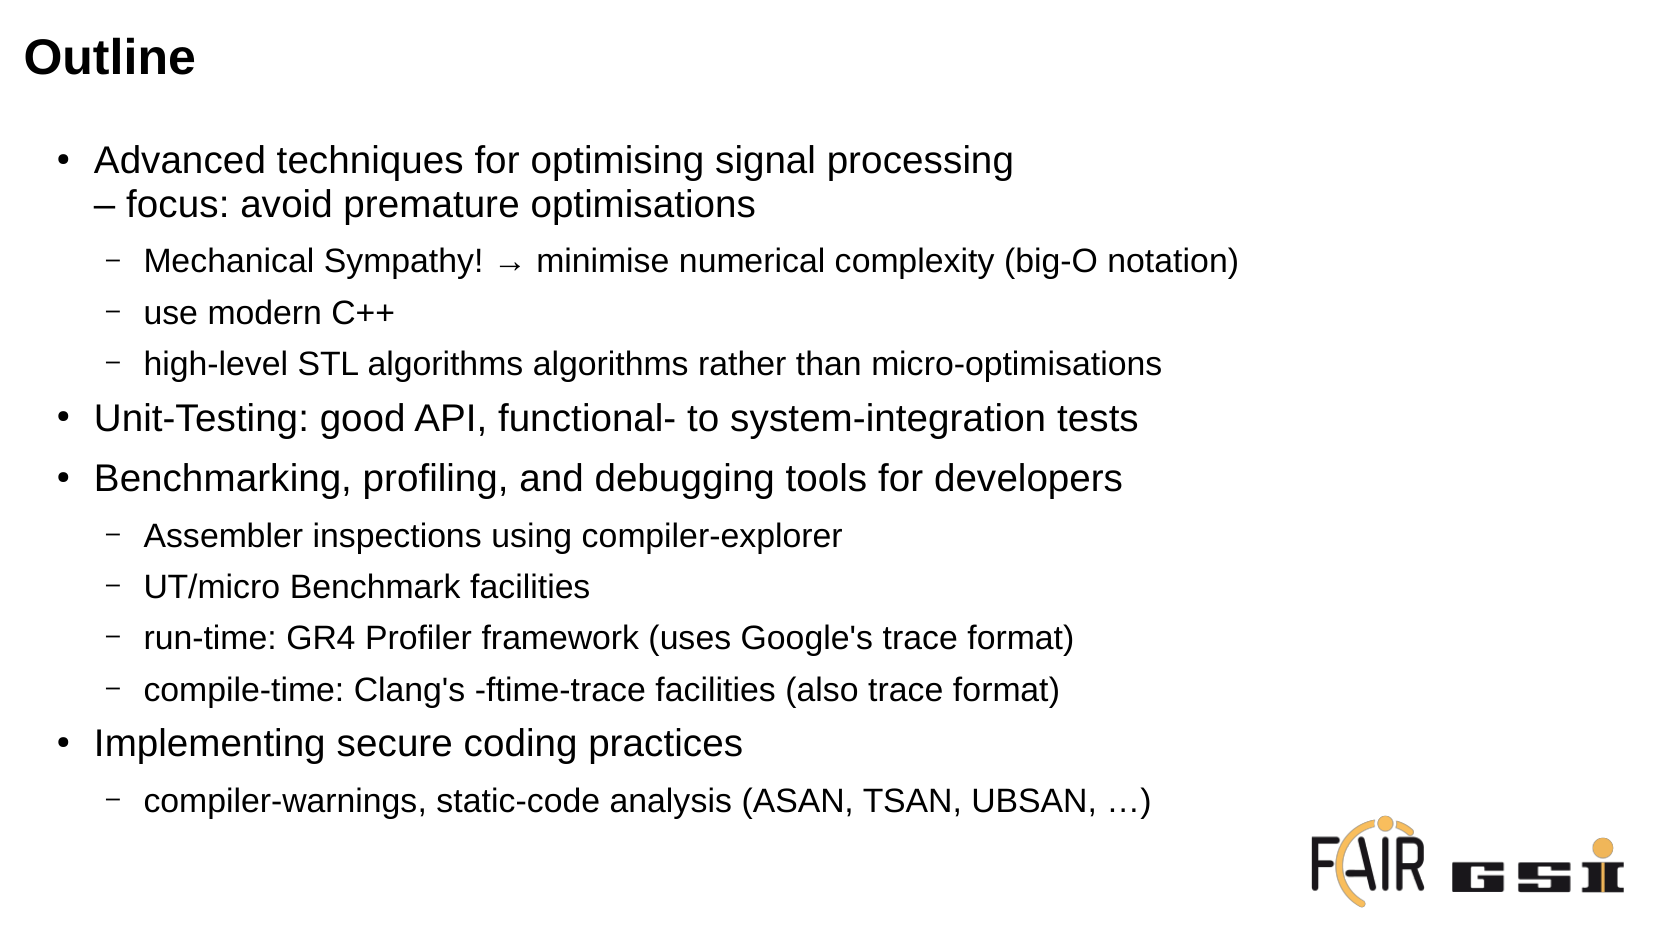

# Outline
Advanced techniques for optimising signal processing
– focus: avoid premature optimisations
Mechanical Sympathy! → minimise numerical complexity (big-O notation)
use modern C++
high-level STL algorithms algorithms rather than micro-optimisations
Unit-Testing: good API, functional- to system-integration tests
Benchmarking, profiling, and debugging tools for developers
Assembler inspections using compiler-explorer
UT/micro Benchmark facilities
run-time: GR4 Profiler framework (uses Google's trace format)
compile-time: Clang's -ftime-trace facilities (also trace format)
Implementing secure coding practices
compiler-warnings, static-code analysis (ASAN, TSAN, UBSAN, …)